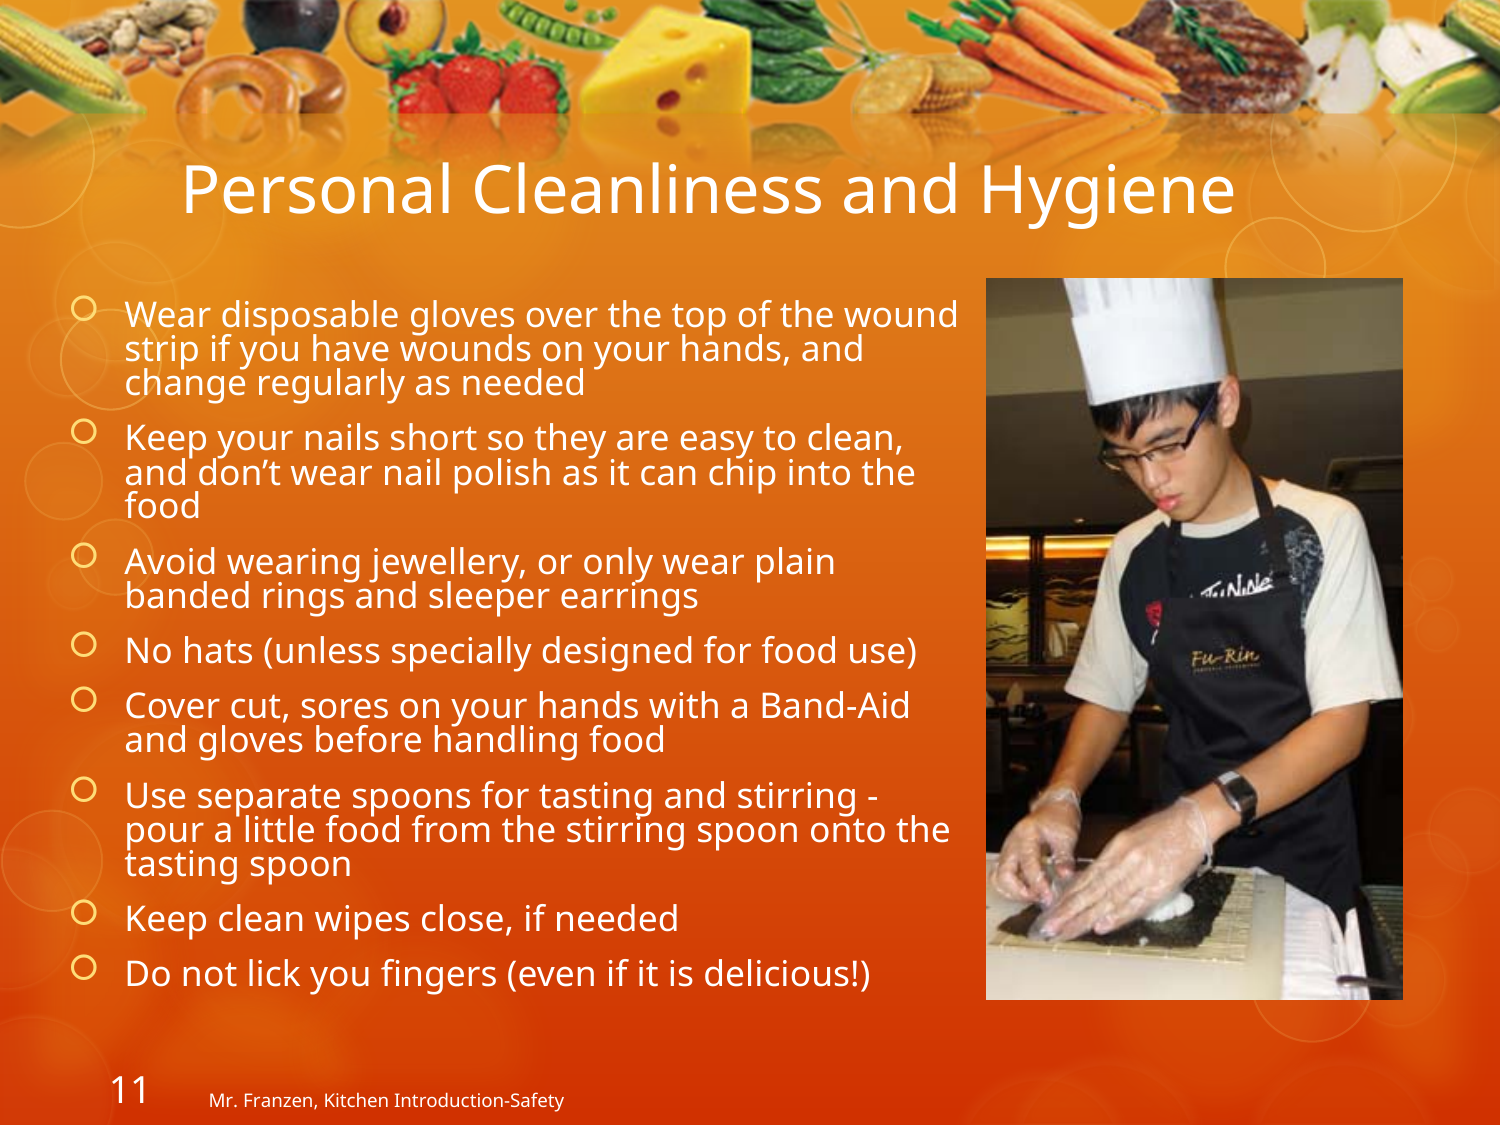

# Personal Cleanliness and Hygiene
Wear disposable gloves over the top of the wound strip if you have wounds on your hands, and change regularly as needed
Keep your nails short so they are easy to clean, and don’t wear nail polish as it can chip into the food
Avoid wearing jewellery, or only wear plain banded rings and sleeper earrings
No hats (unless specially designed for food use)
Cover cut, sores on your hands with a Band-Aid and gloves before handling food
Use separate spoons for tasting and stirring - pour a little food from the stirring spoon onto the tasting spoon
Keep clean wipes close, if needed
Do not lick you fingers (even if it is delicious!)
Mr. Franzen, Kitchen Introduction-Safety